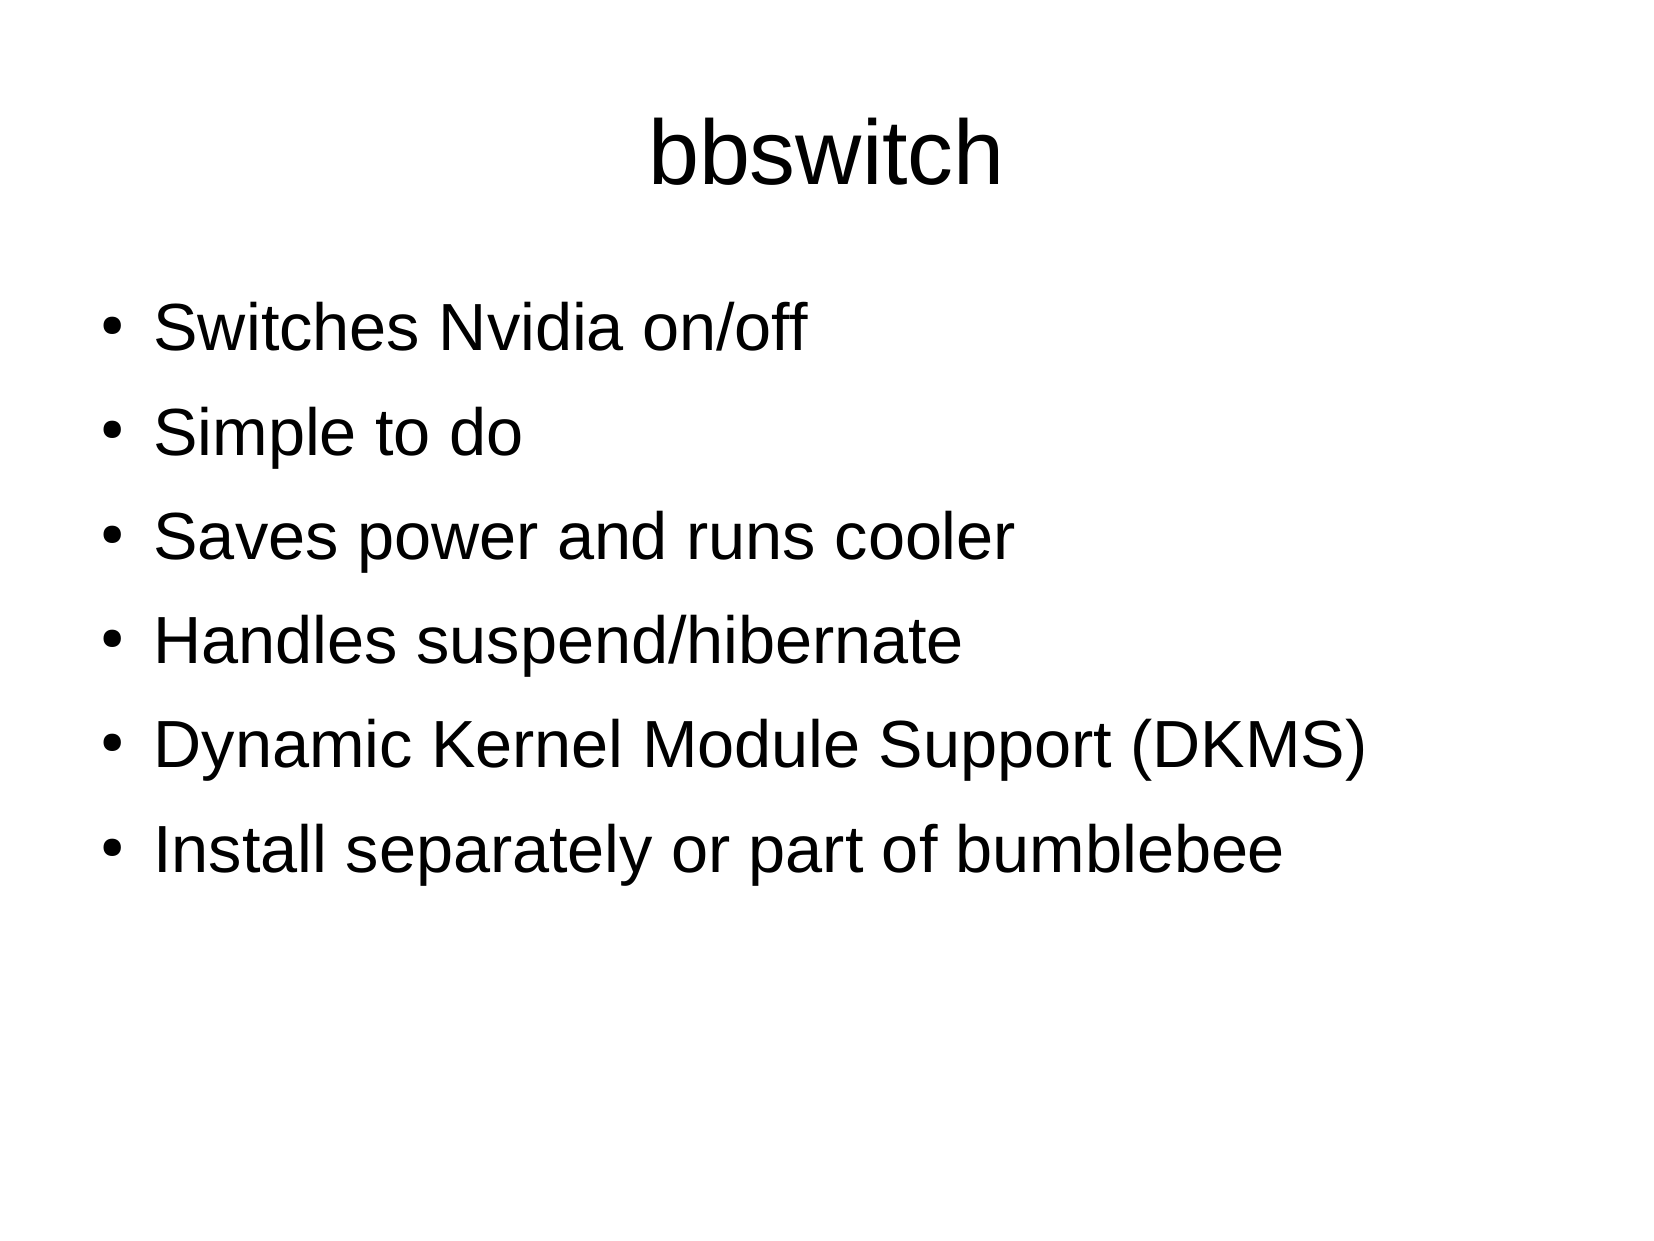

# bbswitch
Switches Nvidia on/off
Simple to do
Saves power and runs cooler
Handles suspend/hibernate
Dynamic Kernel Module Support (DKMS)
Install separately or part of bumblebee